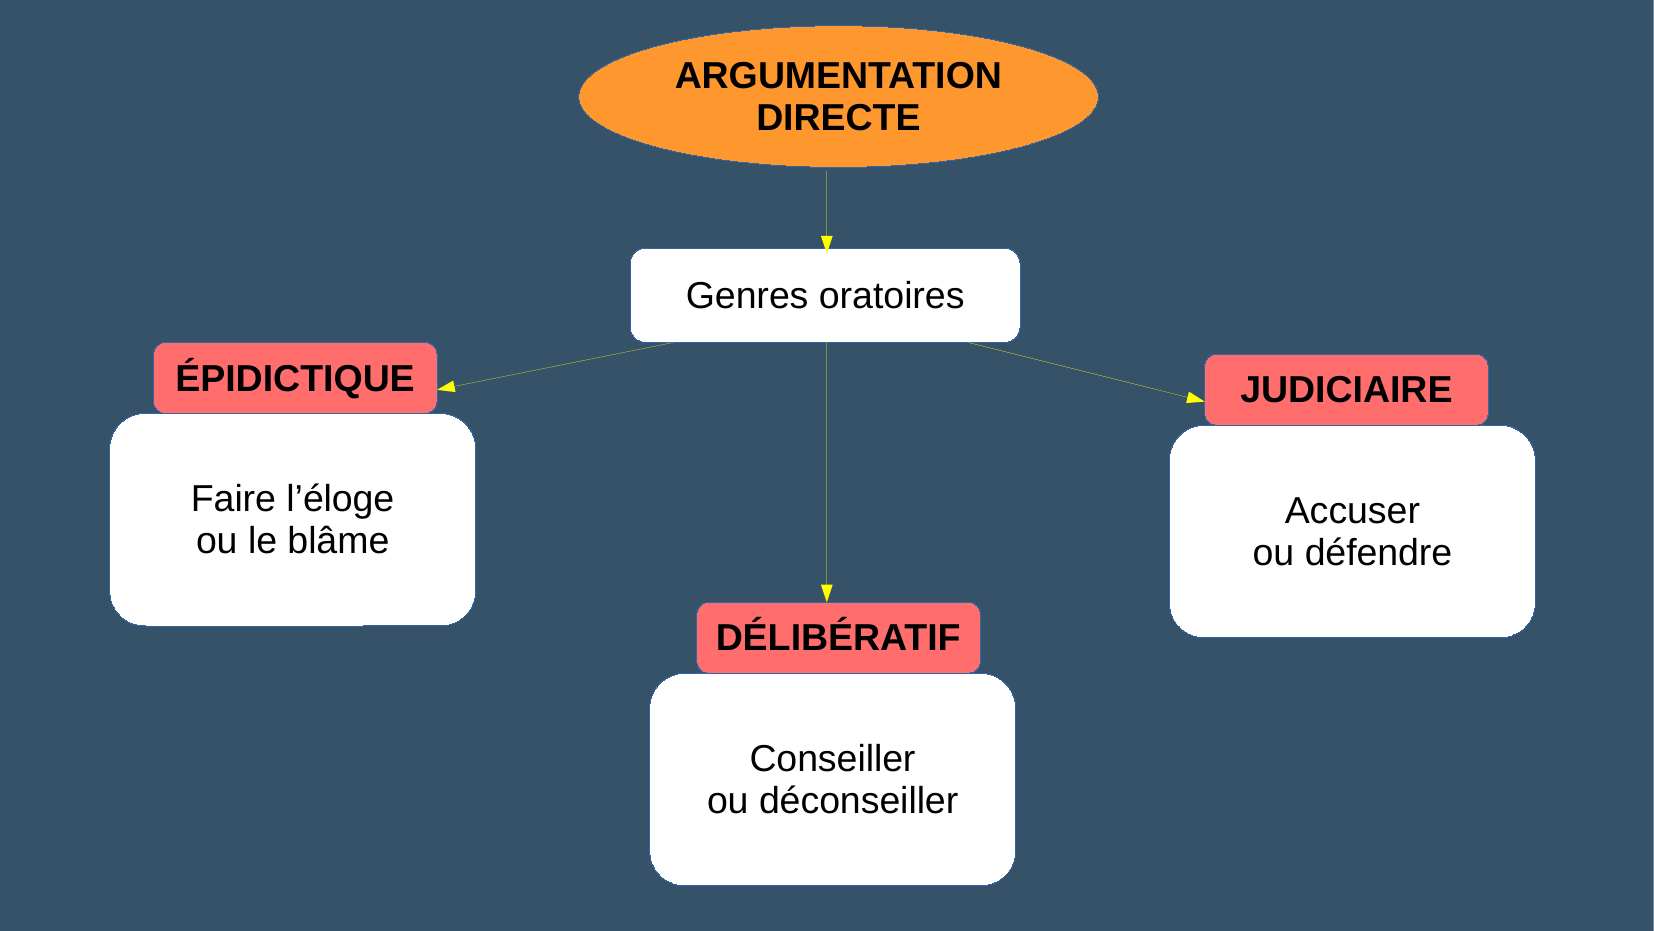

ARGUMENTATION
DIRECTE
Genres oratoires
ÉPIDICTIQUE
JUDICIAIRE
Faire l’éloge
ou le blâme
Accuser
ou défendre
DÉLIBÉRATIF
Conseiller
ou déconseiller